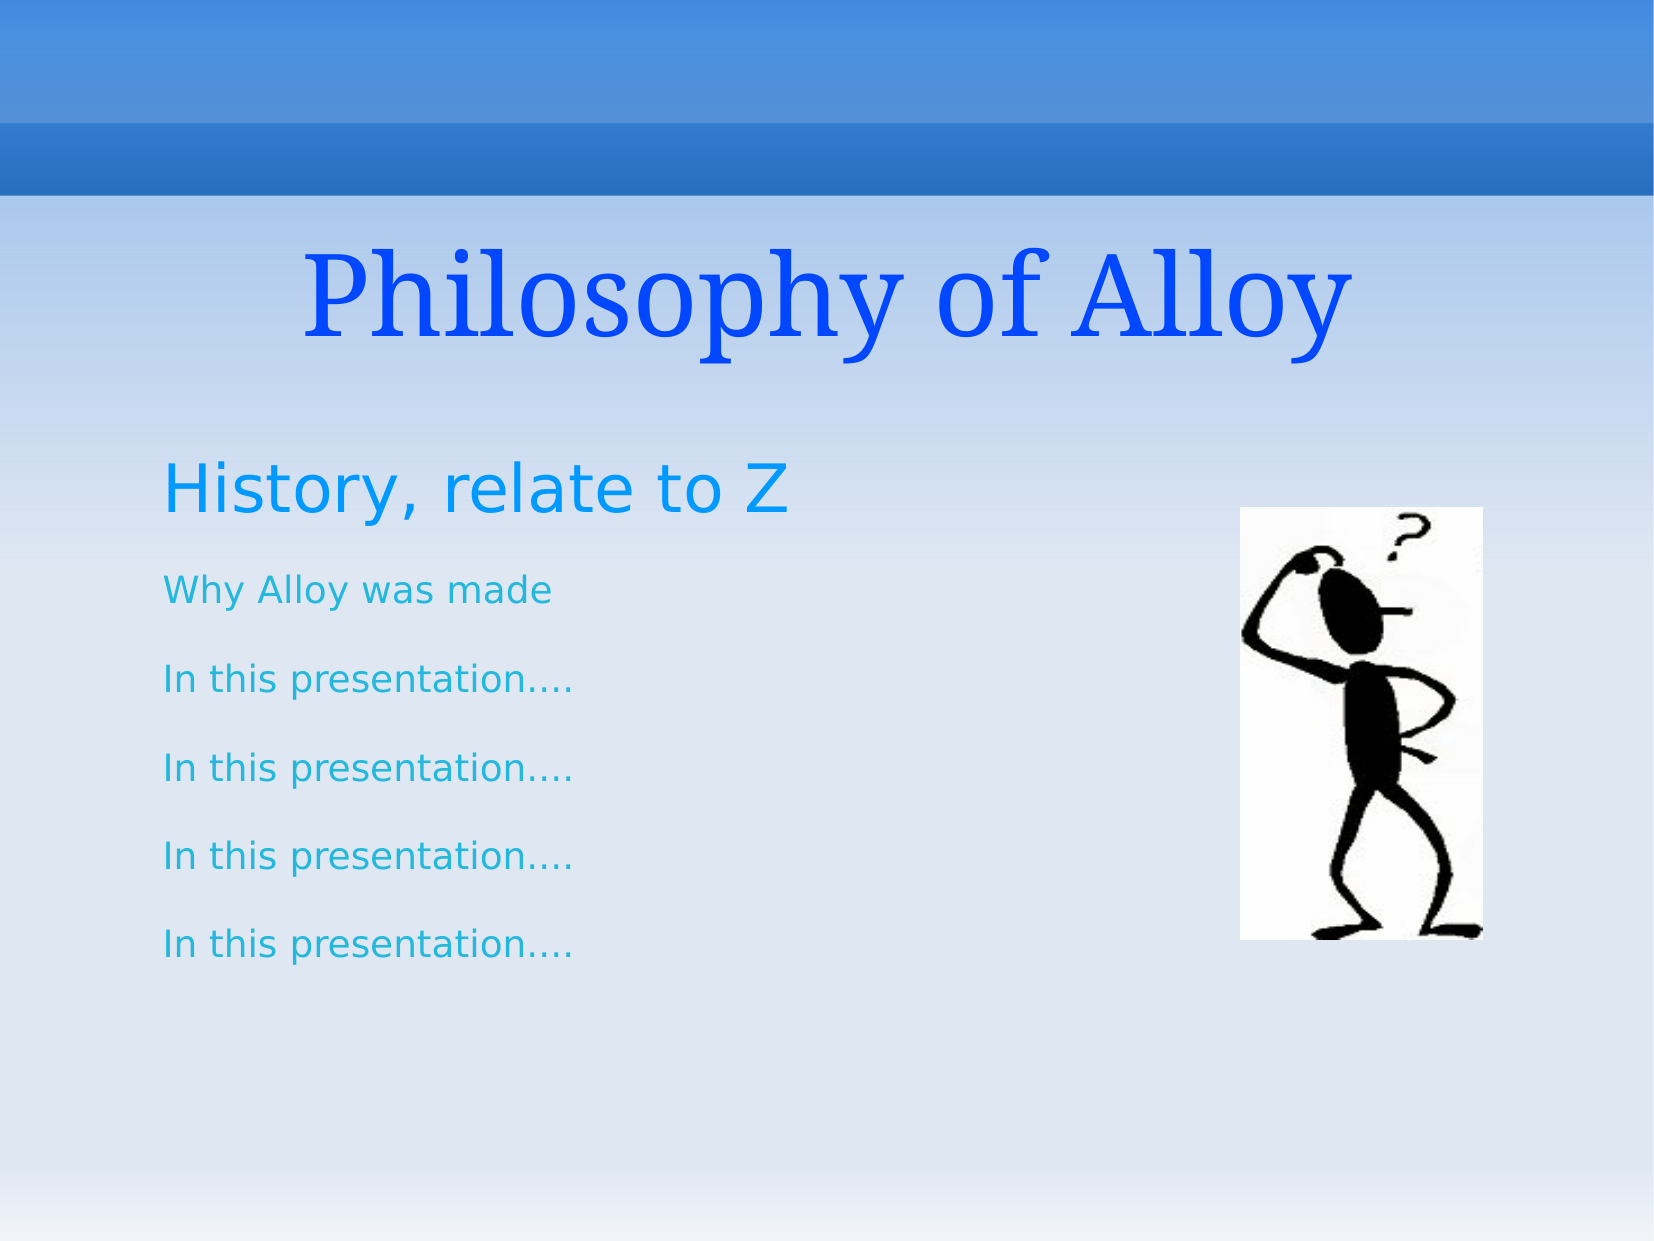

Philosophy of Alloy
History, relate to Z
Why Alloy was made
In this presentation....
In this presentation....
In this presentation....
In this presentation....